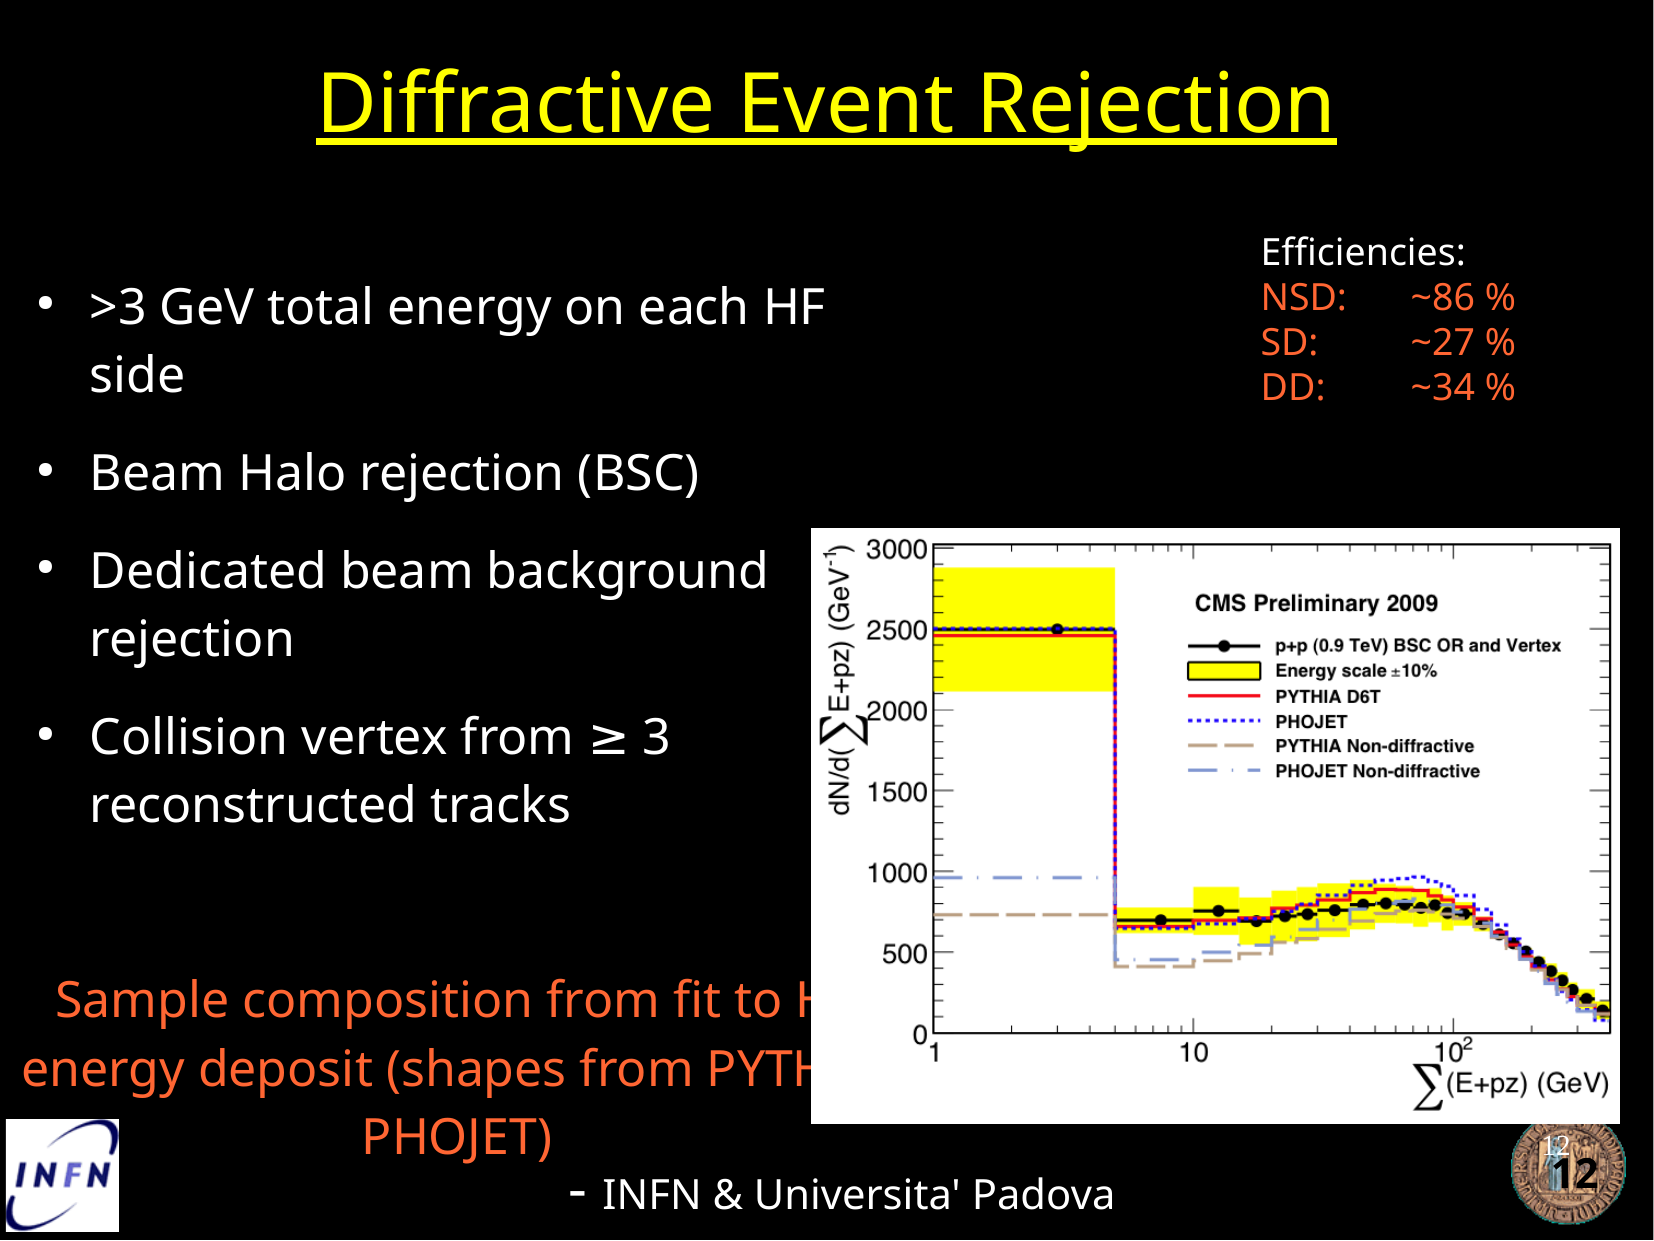

# Diffractive Event Rejection
>3 GeV total energy on each HF side
Beam Halo rejection (BSC)
Dedicated beam background rejection
Collision vertex from ≥ 3 reconstructed tracks
Sample composition from fit to HF energy deposit (shapes from PYTHIA, PHOJET)
Efficiencies:
NSD:	~86 %
SD:	~27 %
DD:	~34 %
12